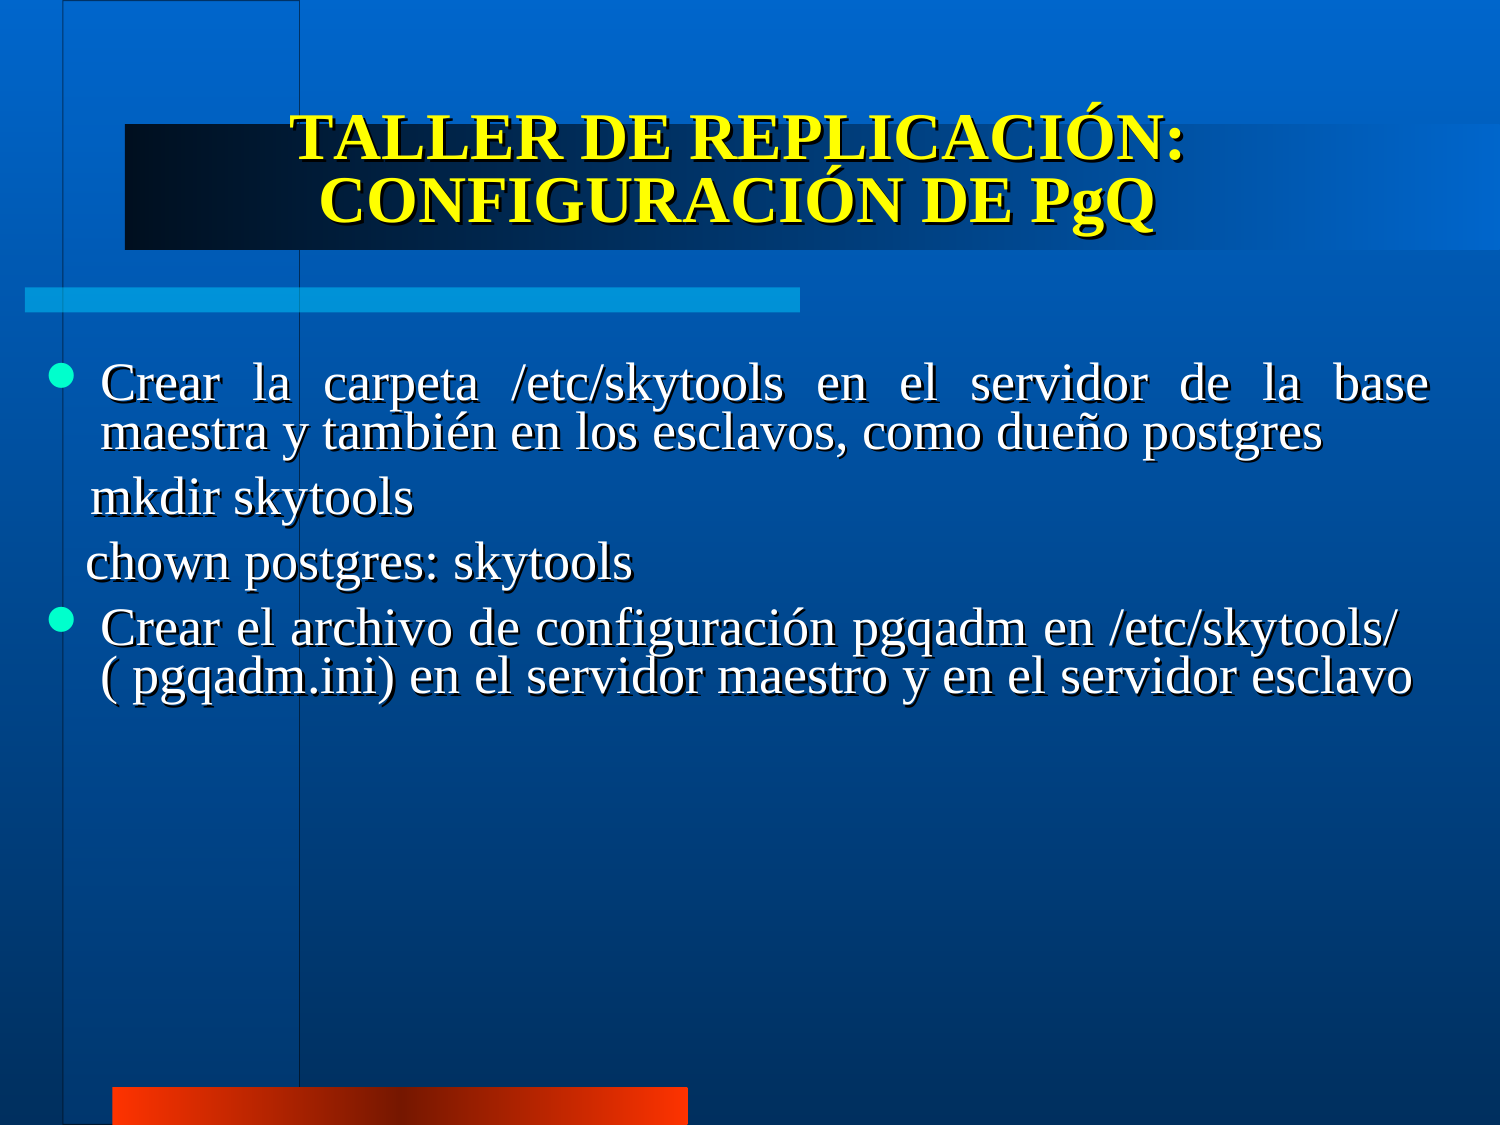

# TALLER DE REPLICACIÓN: CONFIGURACIÓN DE PgQ
Crear la carpeta /etc/skytools en el servidor de la base maestra y también en los esclavos, como dueño postgres
 mkdir skytools
 chown postgres: skytools
Crear el archivo de configuración pgqadm en /etc/skytools/ ( pgqadm.ini) en el servidor maestro y en el servidor esclavo